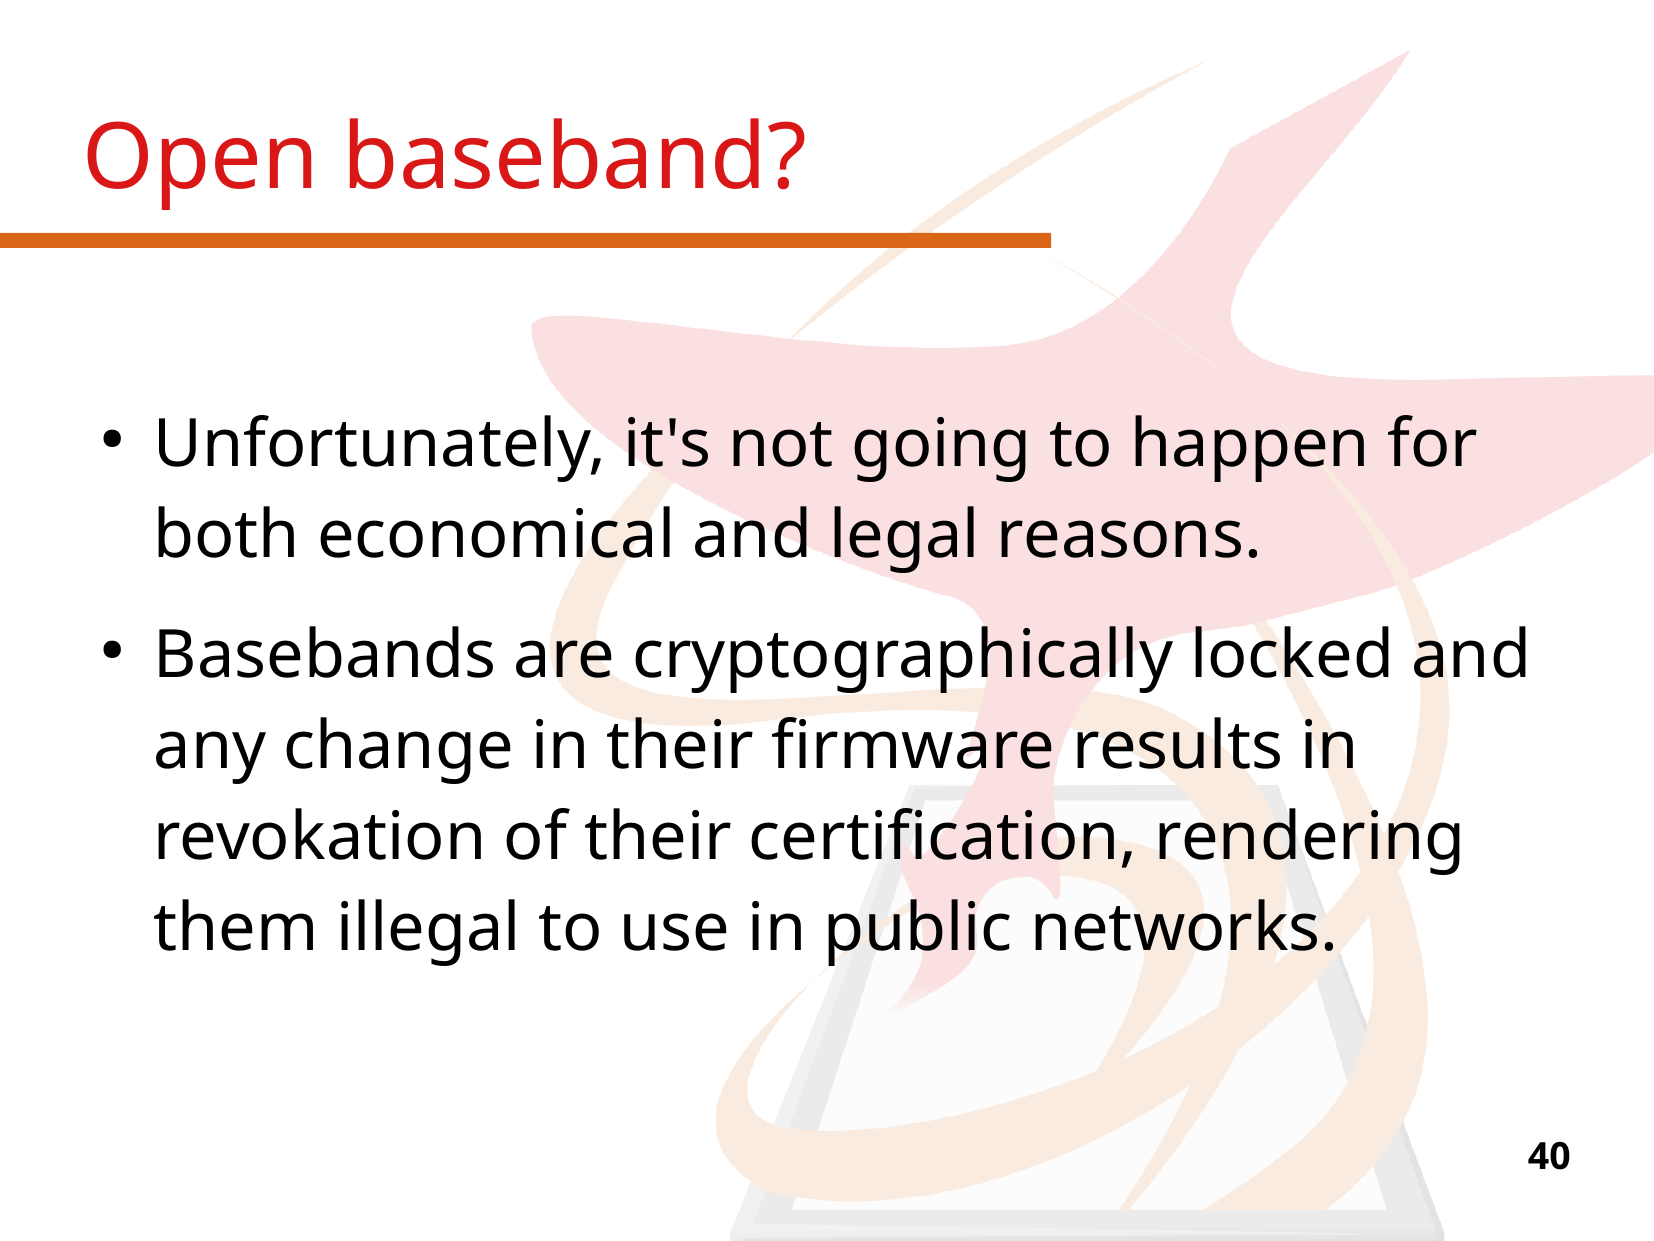

# Open baseband?
Unfortunately, it's not going to happen for both economical and legal reasons.
Basebands are cryptographically locked and any change in their firmware results in revokation of their certification, rendering them illegal to use in public networks.
40